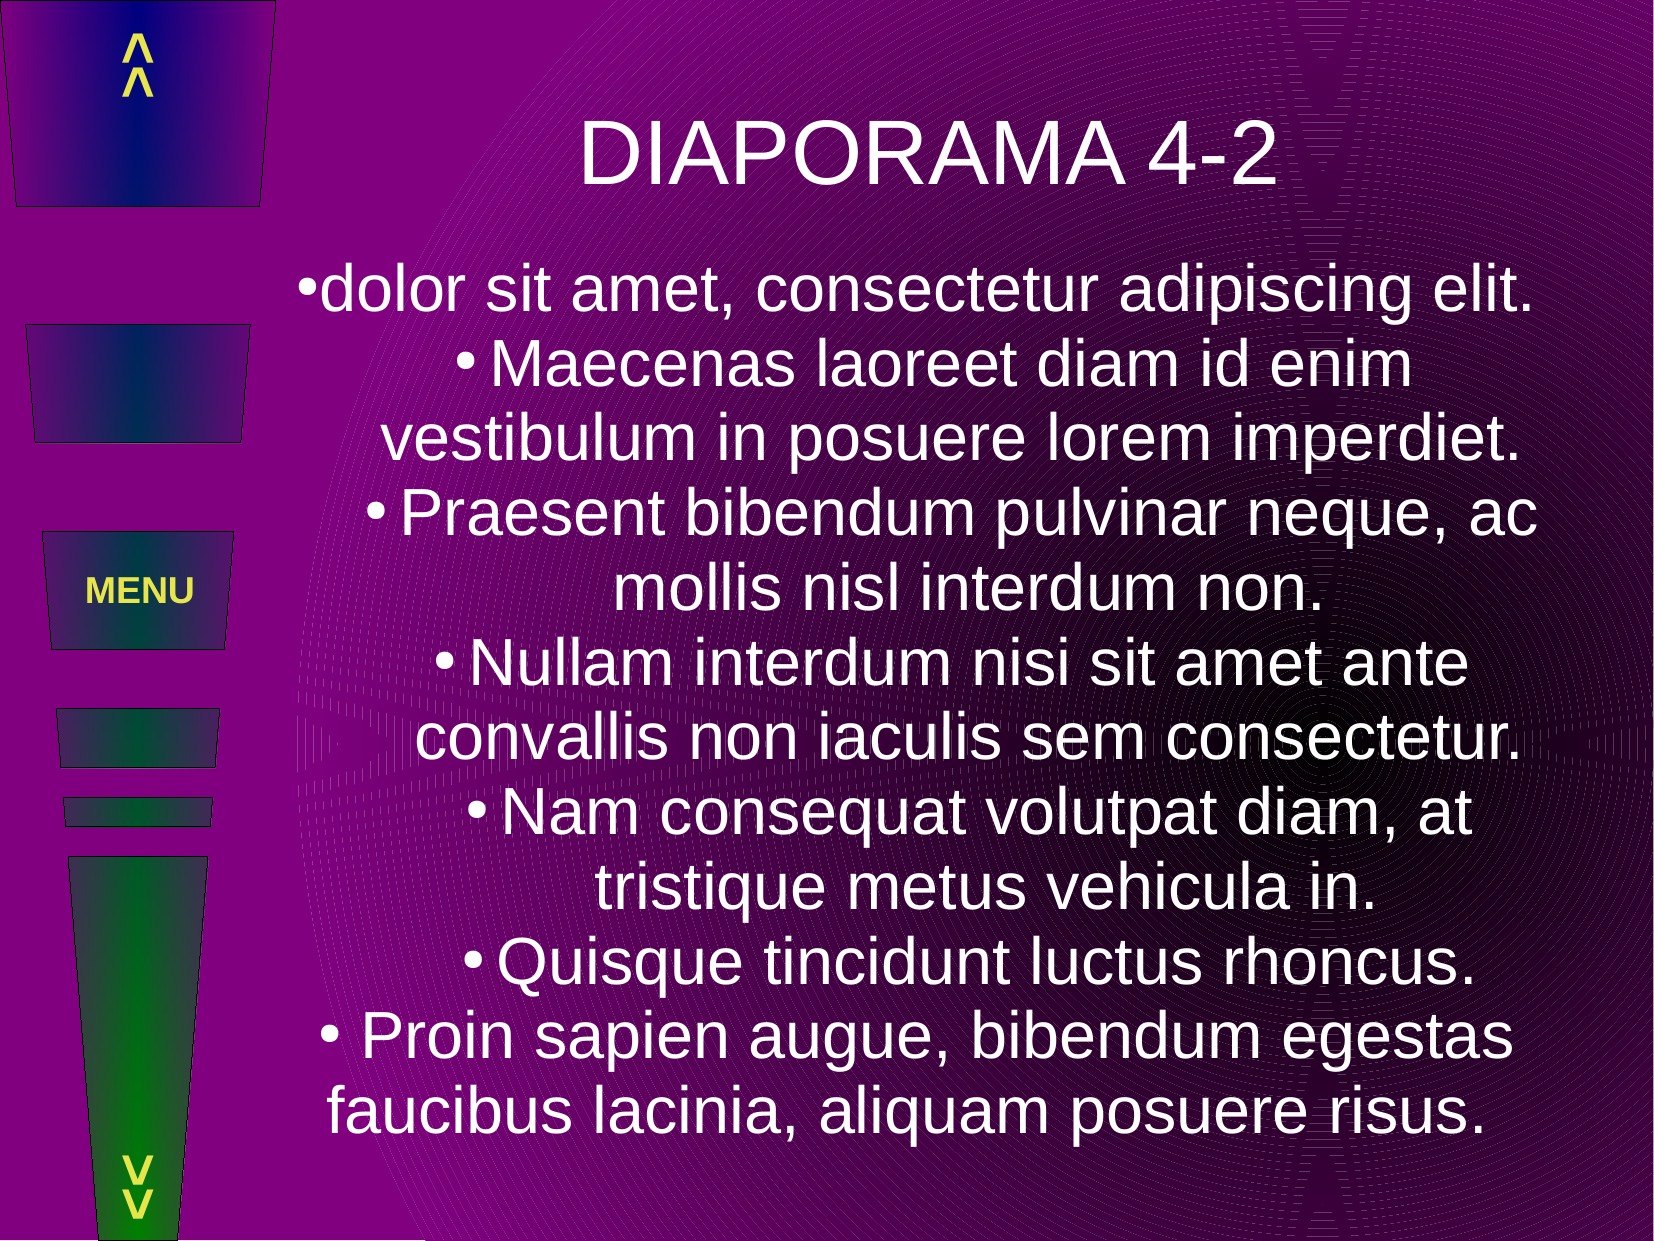

<<
# DIAPORAMA 4-2
dolor sit amet, consectetur adipiscing elit.
Maecenas laoreet diam id enim vestibulum in posuere lorem imperdiet.
Praesent bibendum pulvinar neque, ac mollis nisl interdum non.
Nullam interdum nisi sit amet ante convallis non iaculis sem consectetur.
Nam consequat volutpat diam, at tristique metus vehicula in.
Quisque tincidunt luctus rhoncus.
 Proin sapien augue, bibendum egestas faucibus lacinia, aliquam posuere risus.
MENU
>>